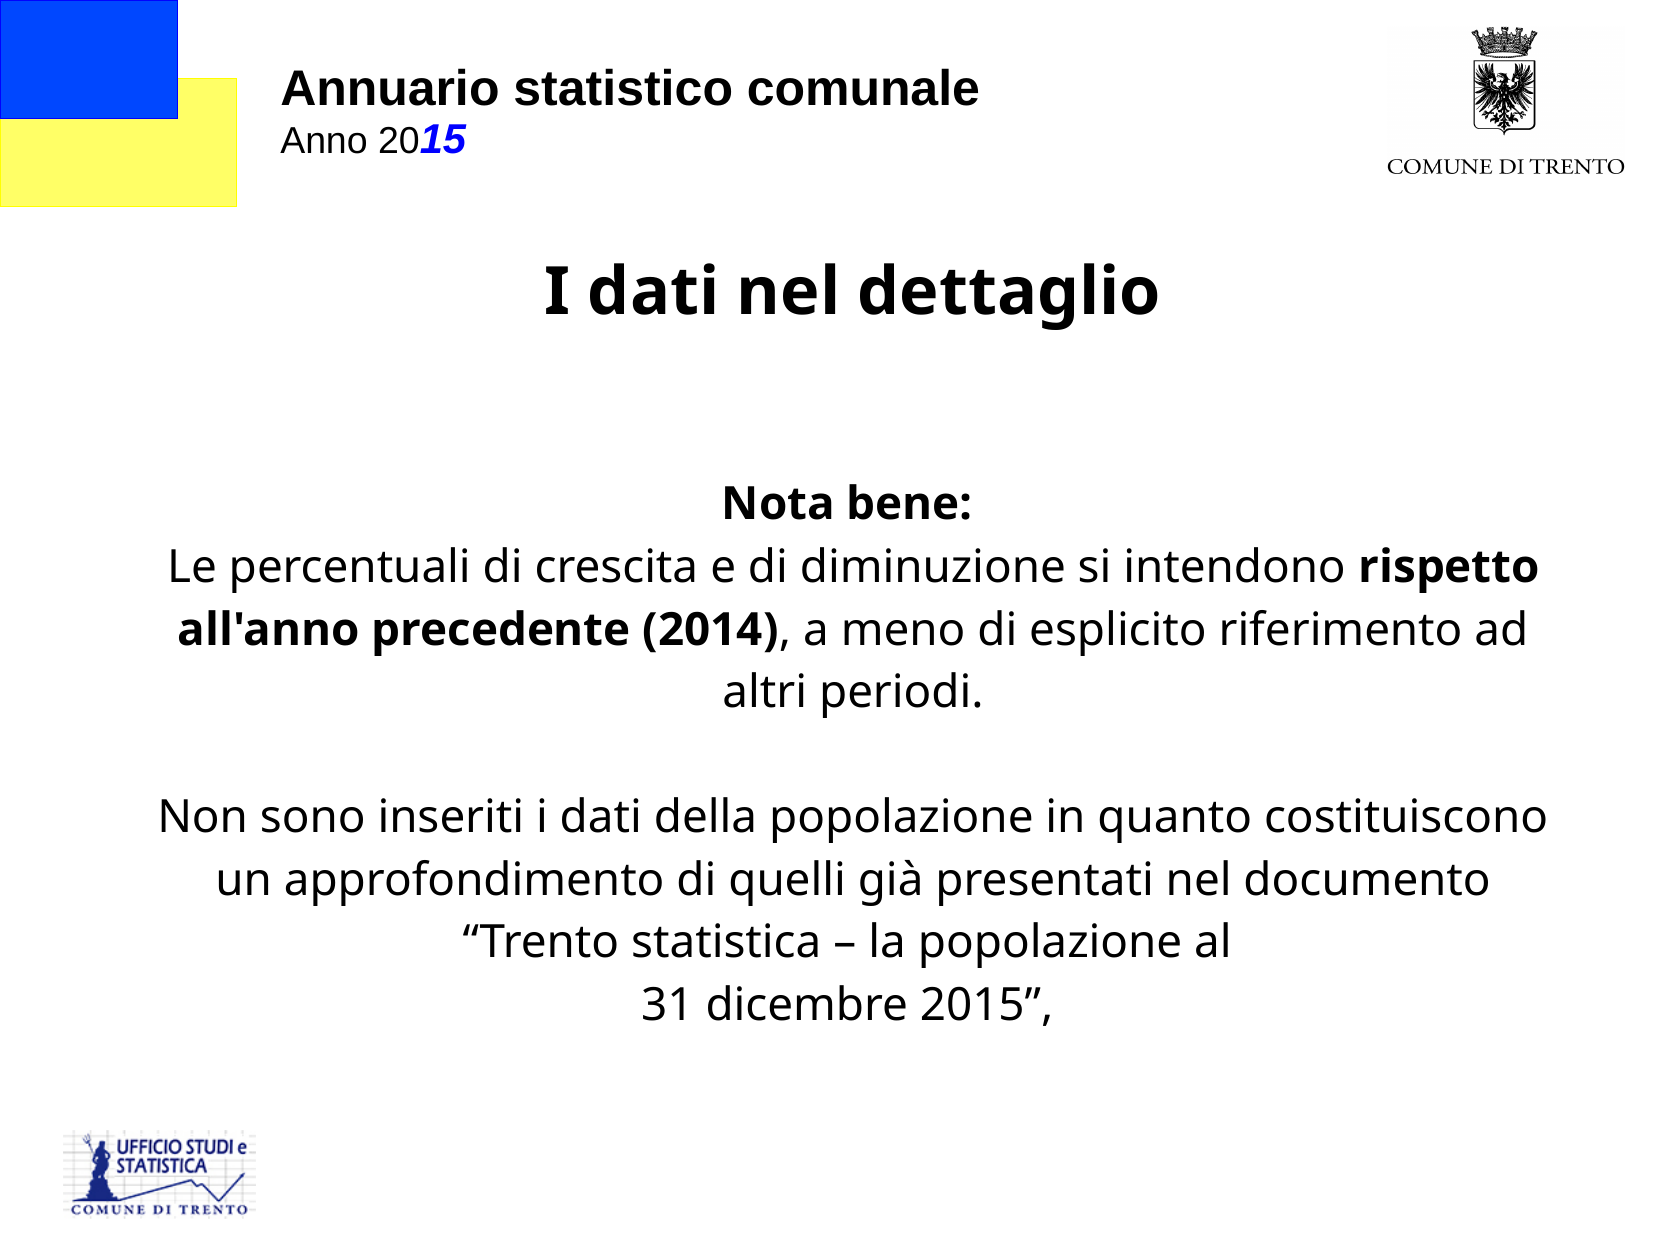

Annuario statistico comunale
Anno 2015
I dati nel dettaglio
Nota bene:
Le percentuali di crescita e di diminuzione si intendono rispetto all'anno precedente (2014), a meno di esplicito riferimento ad altri periodi.
Non sono inseriti i dati della popolazione in quanto costituiscono un approfondimento di quelli già presentati nel documento “Trento statistica – la popolazione al
31 dicembre 2015”,